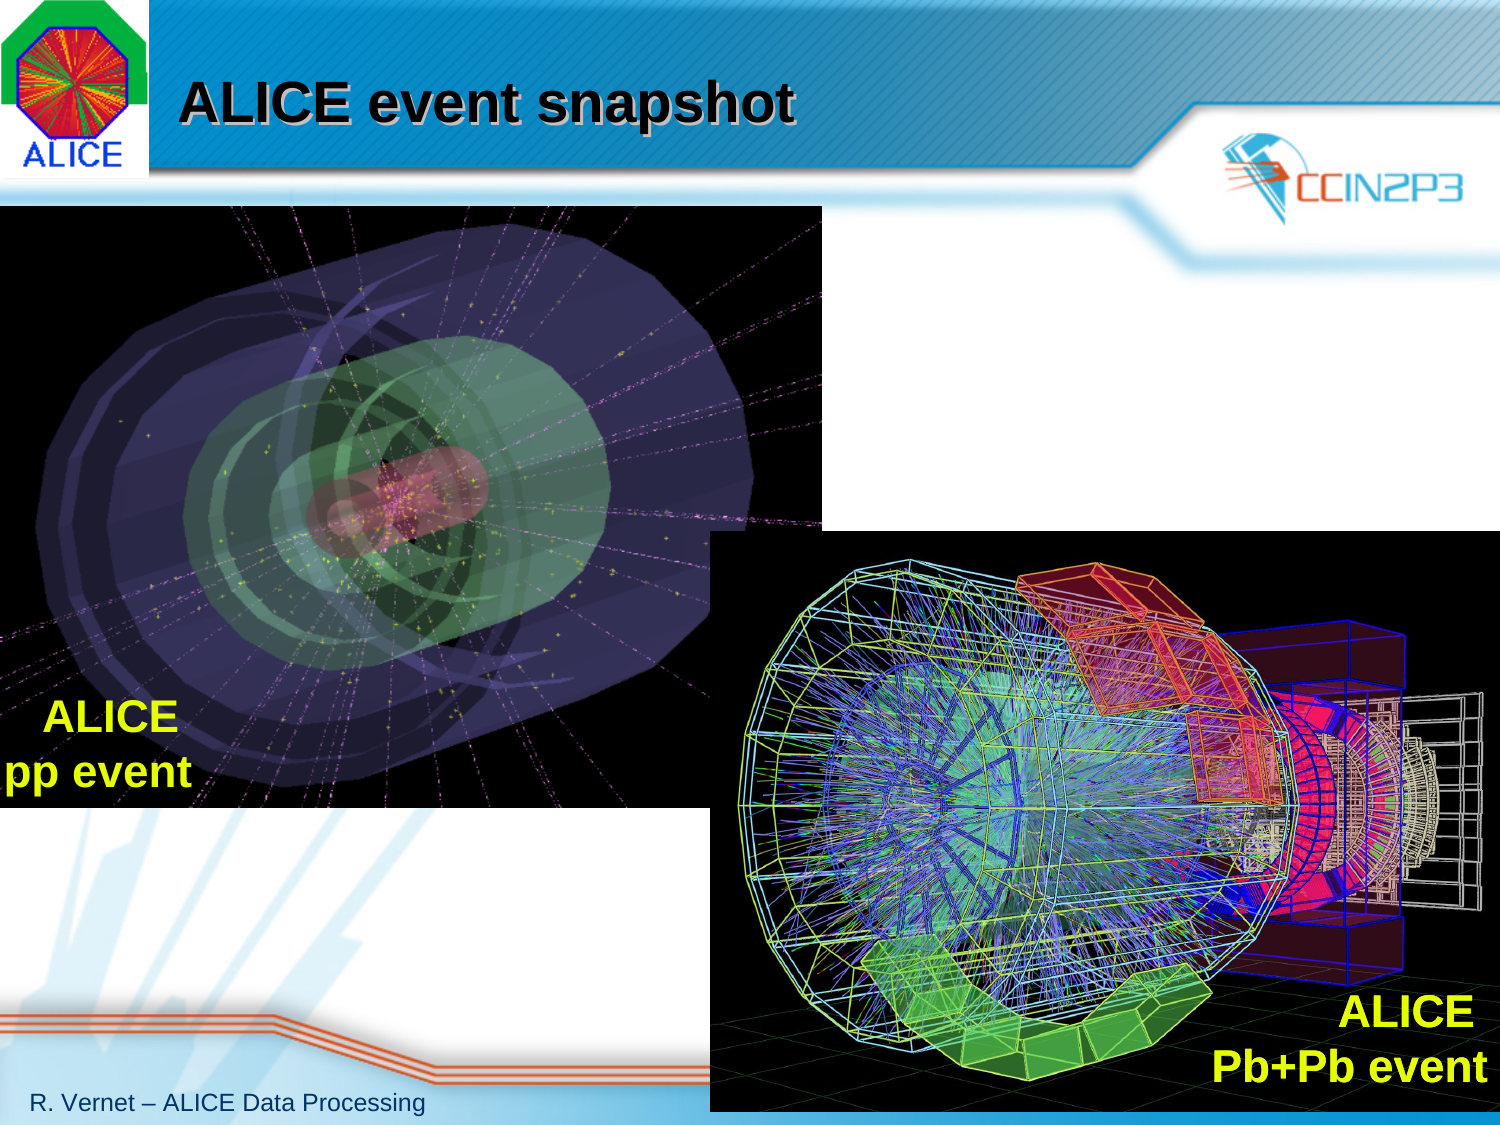

# ALICE event snapshot
ALICE
pp event
ALICE
Pb+Pb event
ALICE
Pb+Pb event
5
R. Vernet